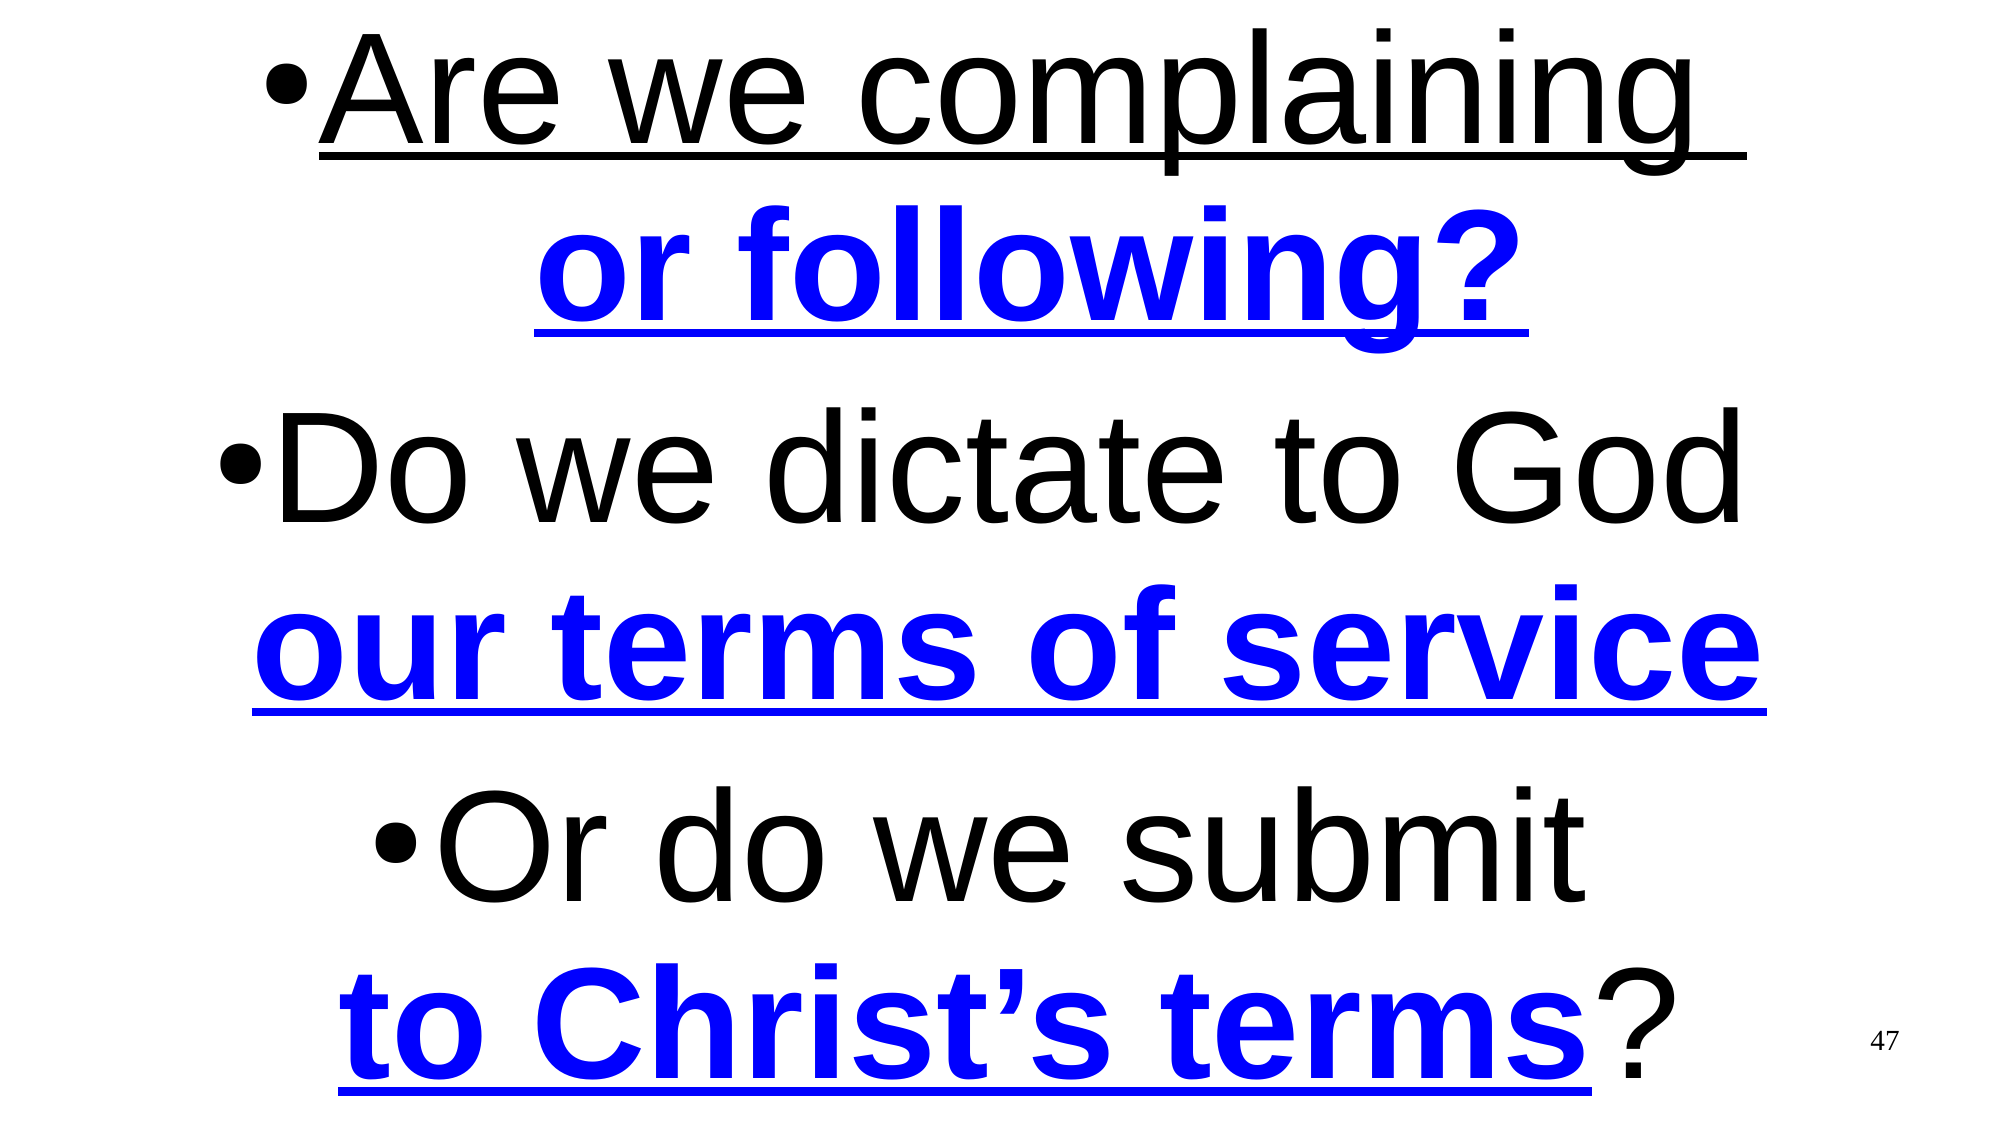

# Are we complaining or following?
Do we dictate to God
our terms of service
Or do we submit
to Christ’s terms?
47